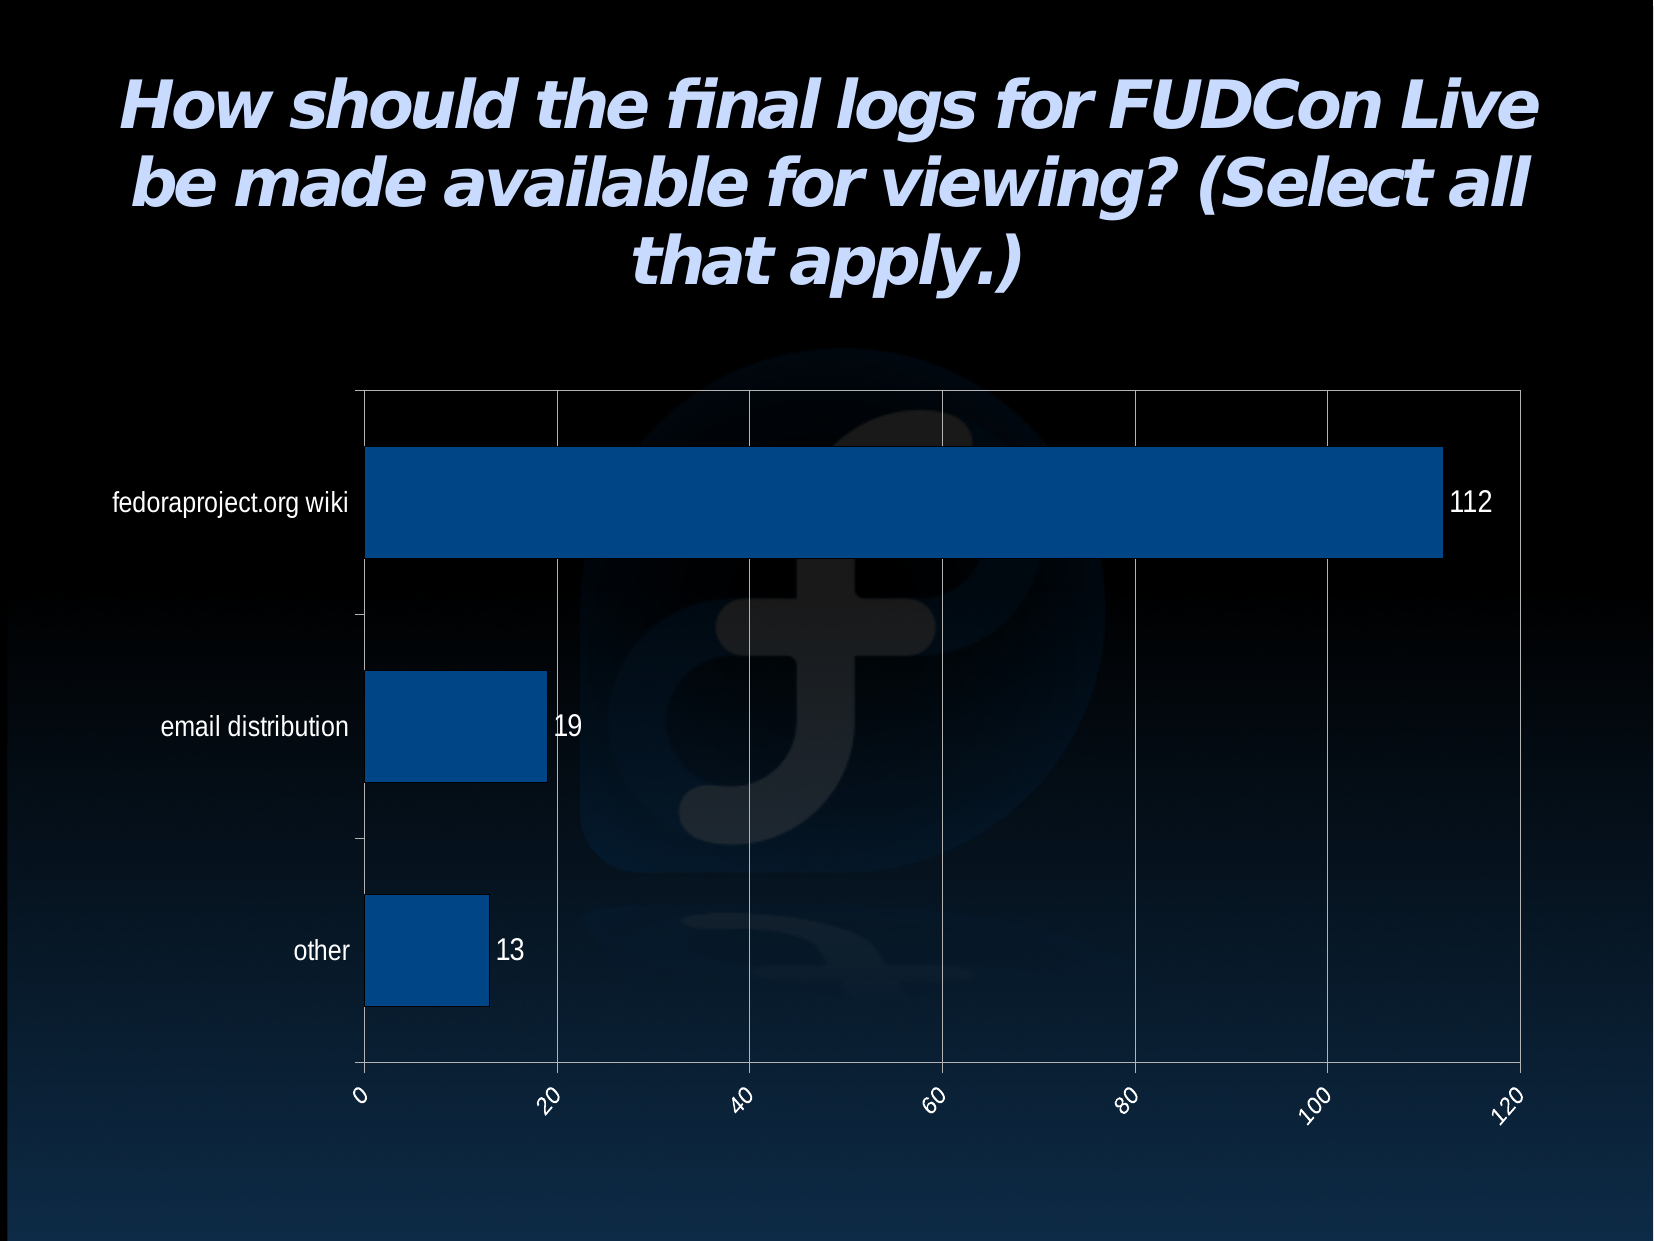

# How should the final logs for FUDCon Live be made available for viewing? (Select all that apply.)
### Chart
| Category | 119 Total Respondents |
|---|---|
| fedoraproject.org wiki | 112.0 |
| email distribution | 19.0 |
| other | 13.0 |